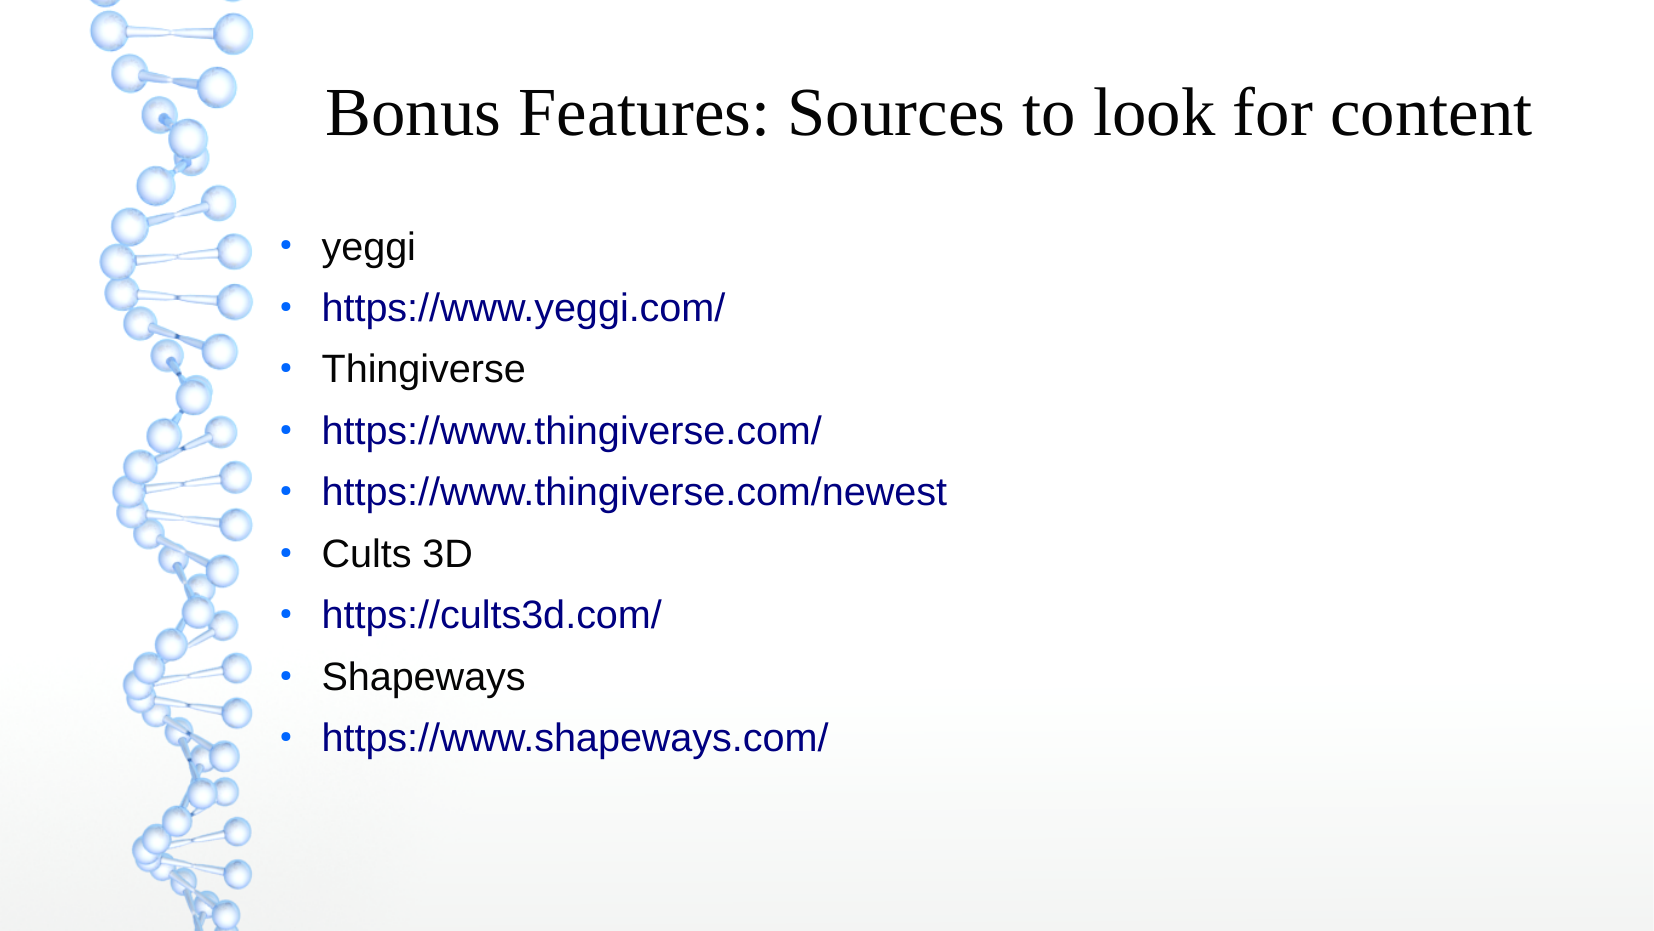

# Bonus Features: Sources to look for content
yeggi
https://www.yeggi.com/
Thingiverse
https://www.thingiverse.com/
https://www.thingiverse.com/newest
Cults 3D
https://cults3d.com/
Shapeways
https://www.shapeways.com/